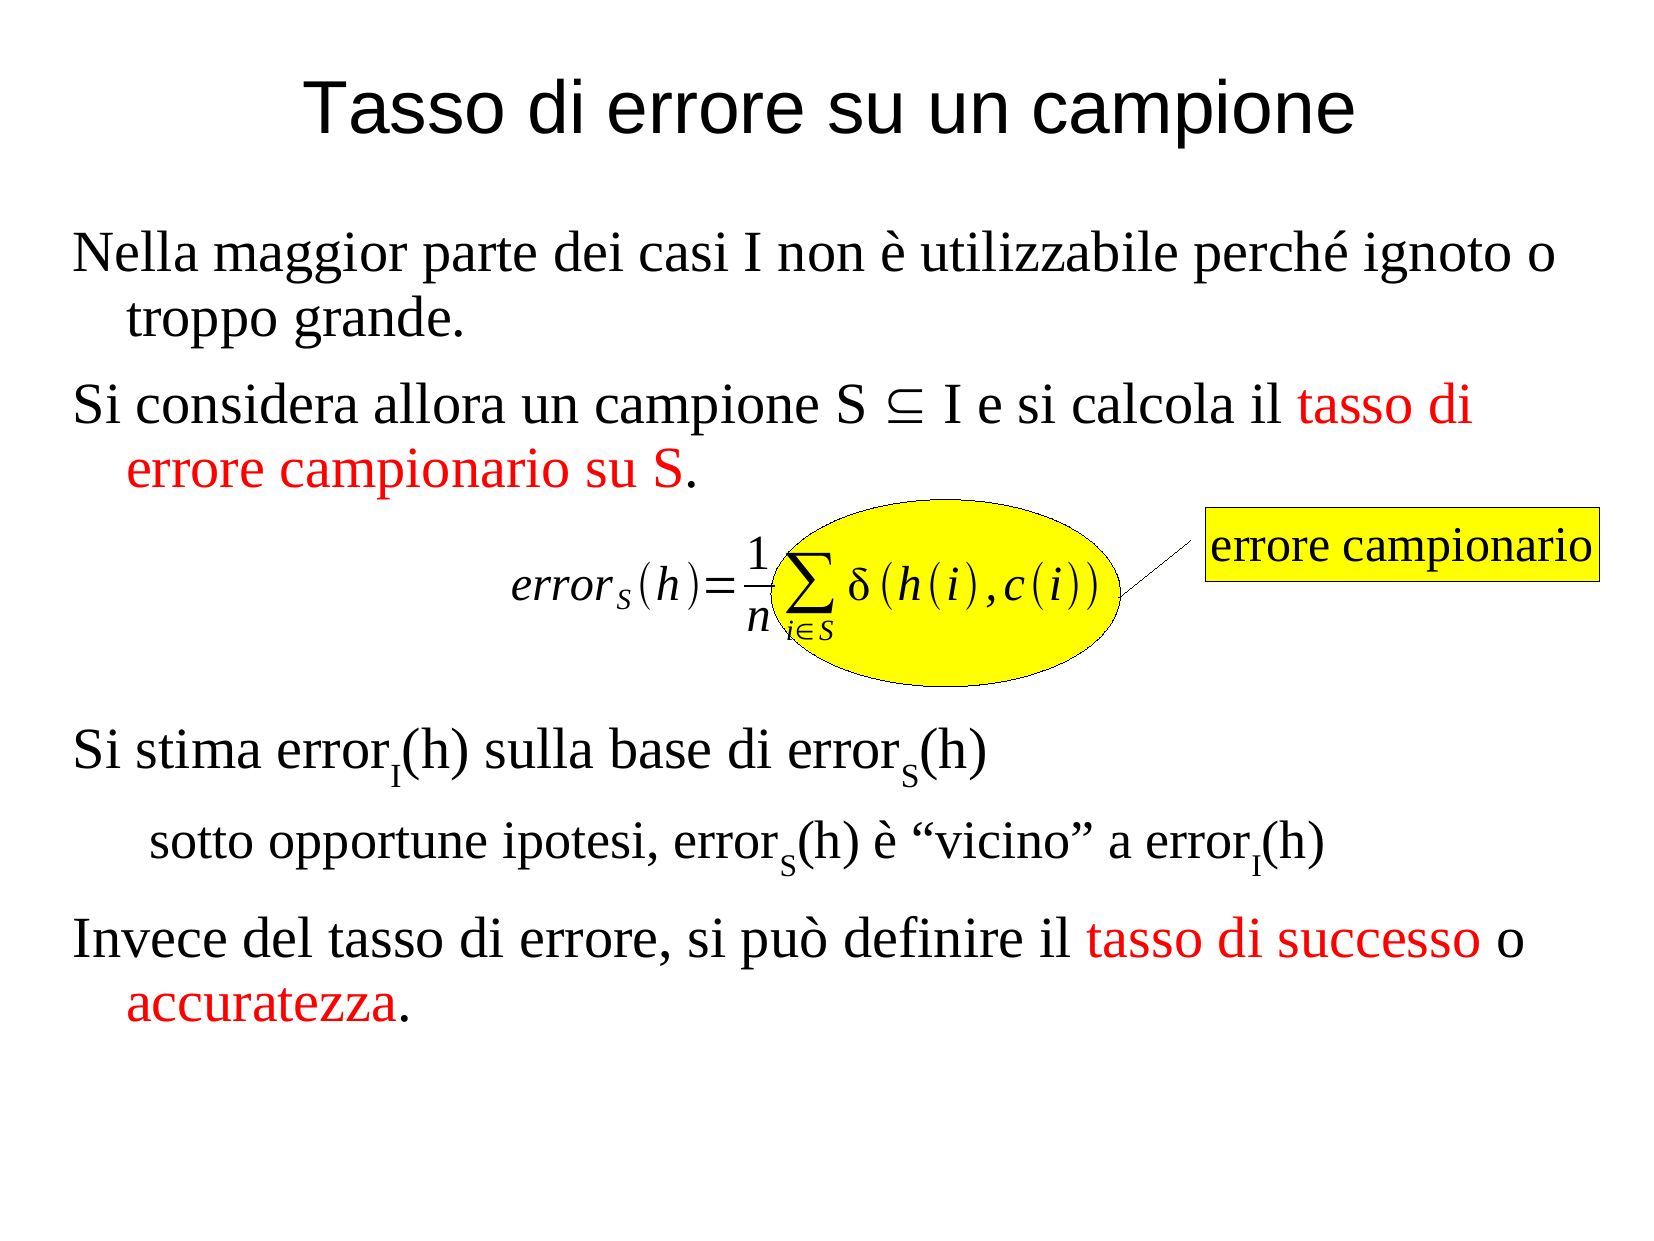

# Tasso di errore su un campione
Nella maggior parte dei casi I non è utilizzabile perché ignoto o troppo grande.
Si considera allora un campione S ⊆ I e si calcola il tasso di errore campionario su S.
Si stima errorI(h) sulla base di errorS(h)
sotto opportune ipotesi, errorS(h) è “vicino” a errorI(h)
Invece del tasso di errore, si può definire il tasso di successo o accuratezza.
errore campionario